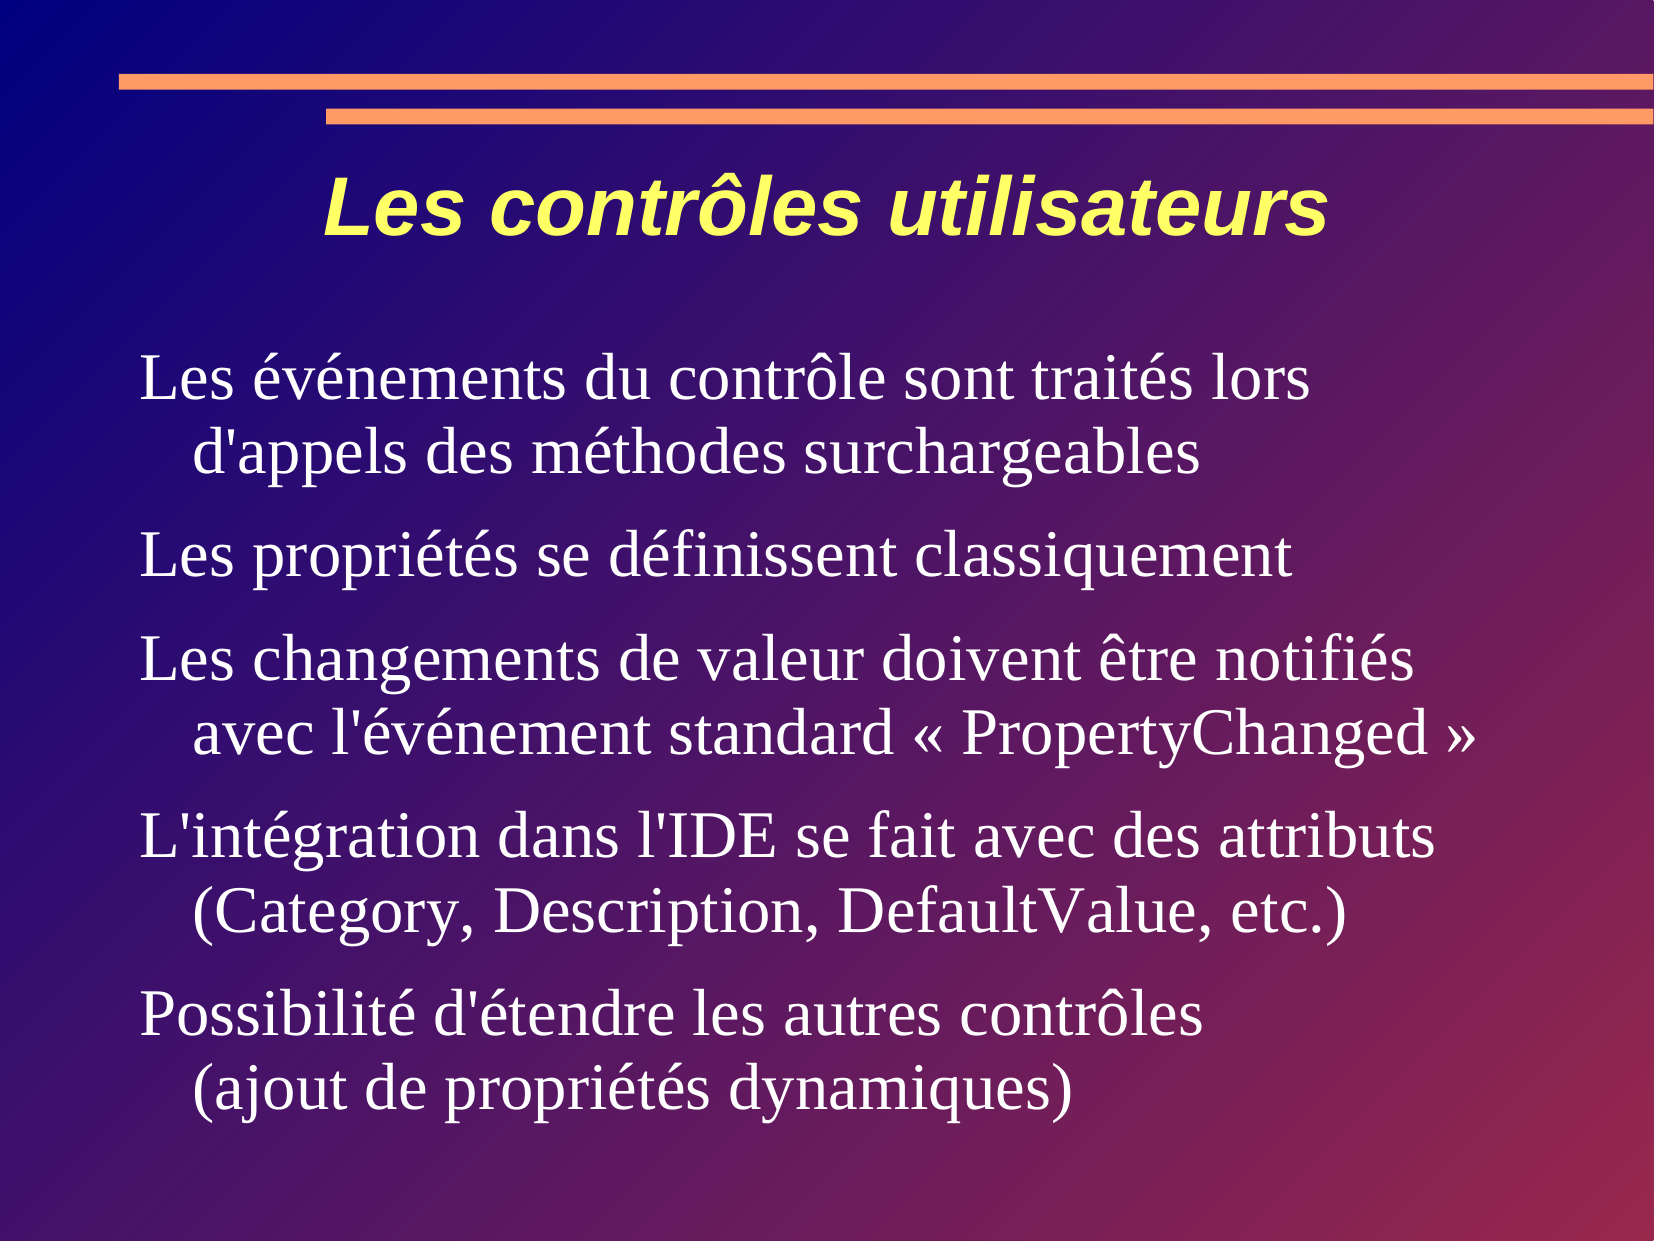

# Les contrôles utilisateurs
Les événements du contrôle sont traités lors d'appels des méthodes surchargeables
Les propriétés se définissent classiquement
Les changements de valeur doivent être notifiés avec l'événement standard « PropertyChanged »
L'intégration dans l'IDE se fait avec des attributs (Category, Description, DefaultValue, etc.)
Possibilité d'étendre les autres contrôles
(ajout de propriétés dynamiques)